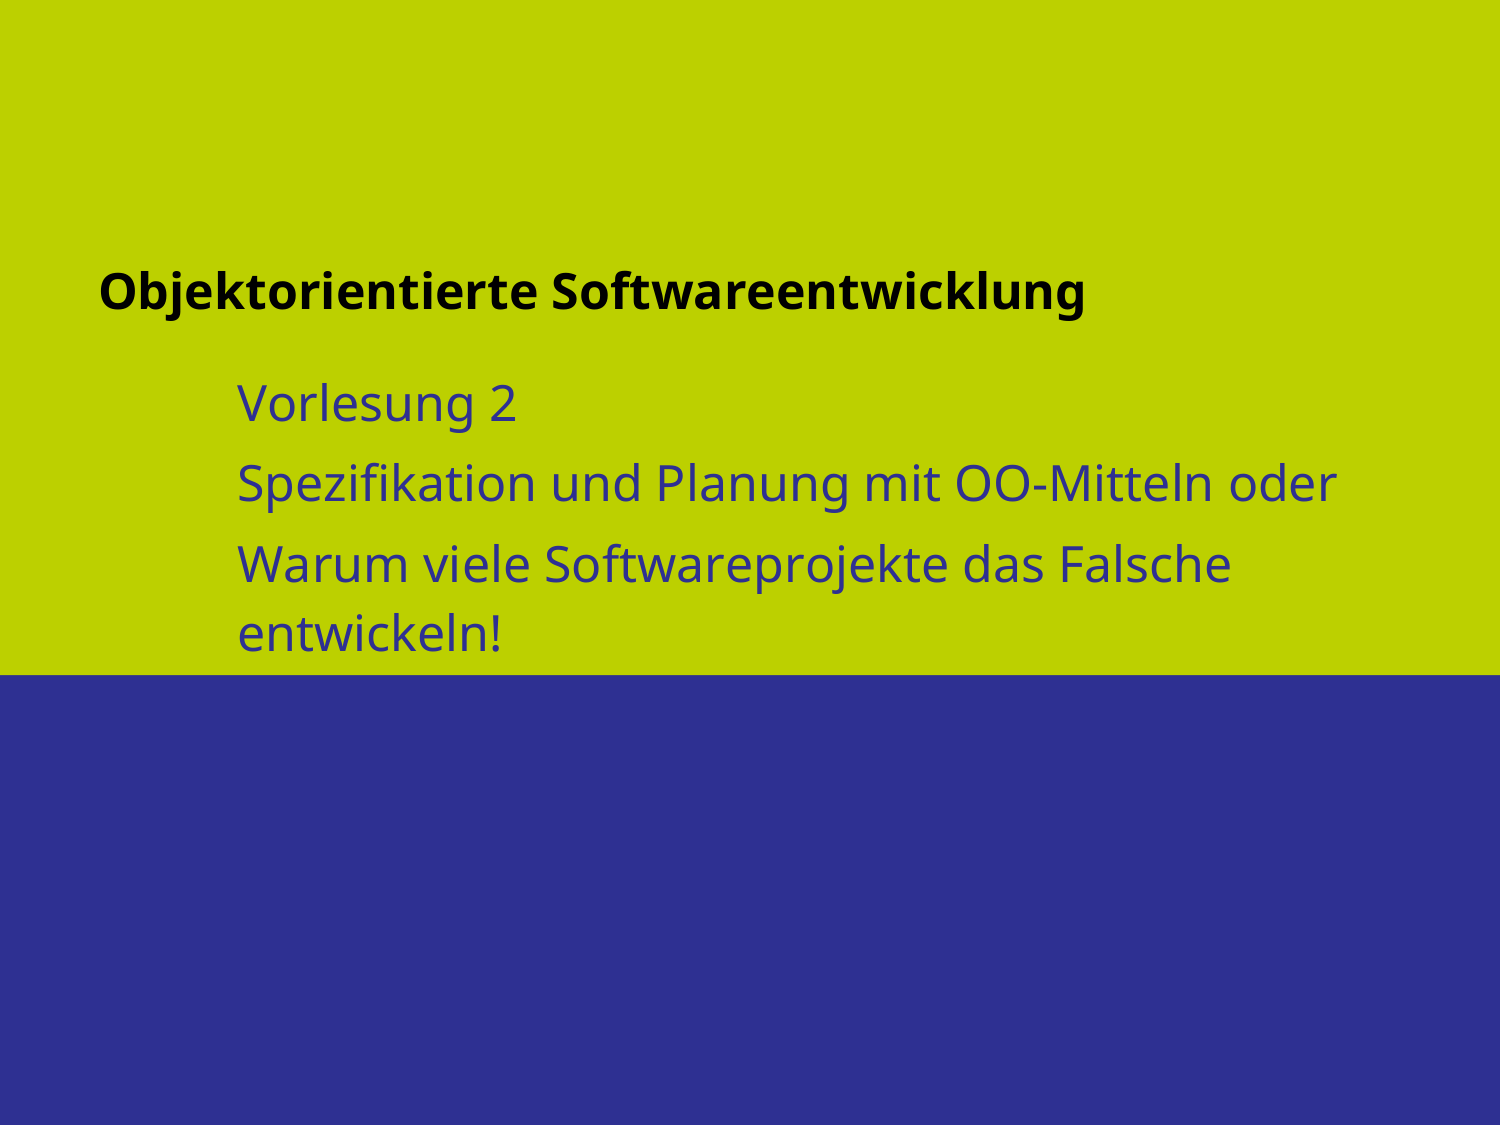

# Objektorientierte Softwareentwicklung
Vorlesung 2
Spezifikation und Planung mit OO-Mitteln oder
Warum viele Softwareprojekte das Falsche entwickeln!